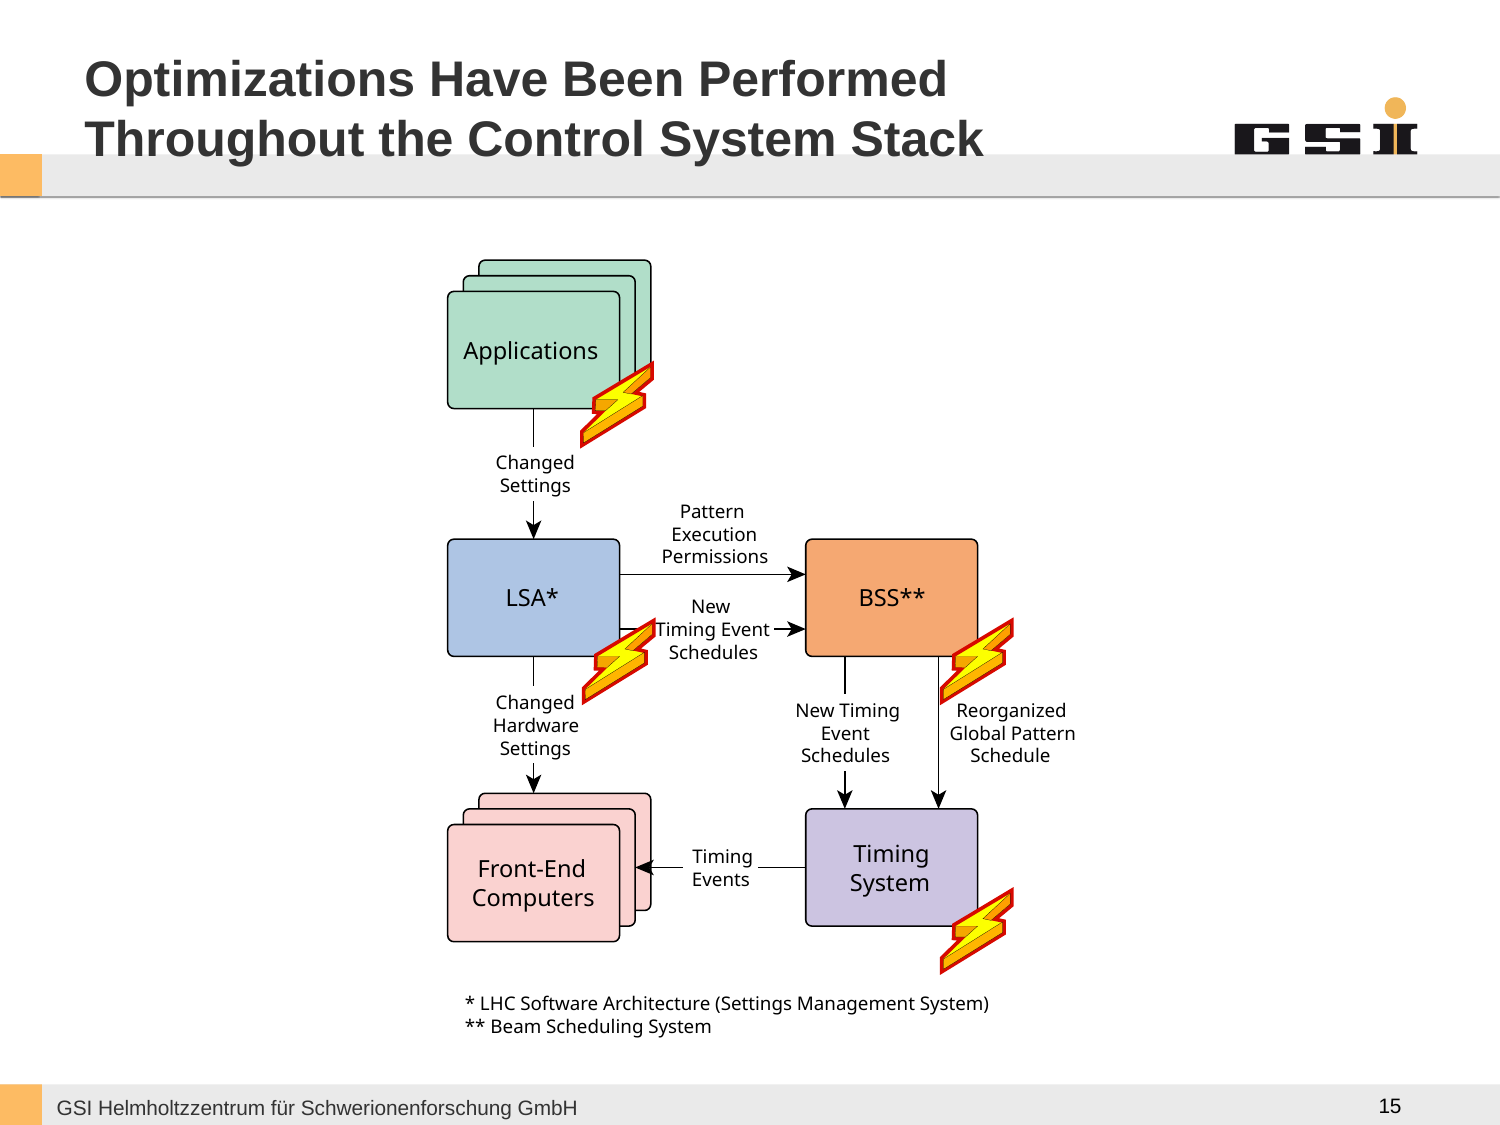

# Optimizations Have Been Performed Throughout the Control System Stack